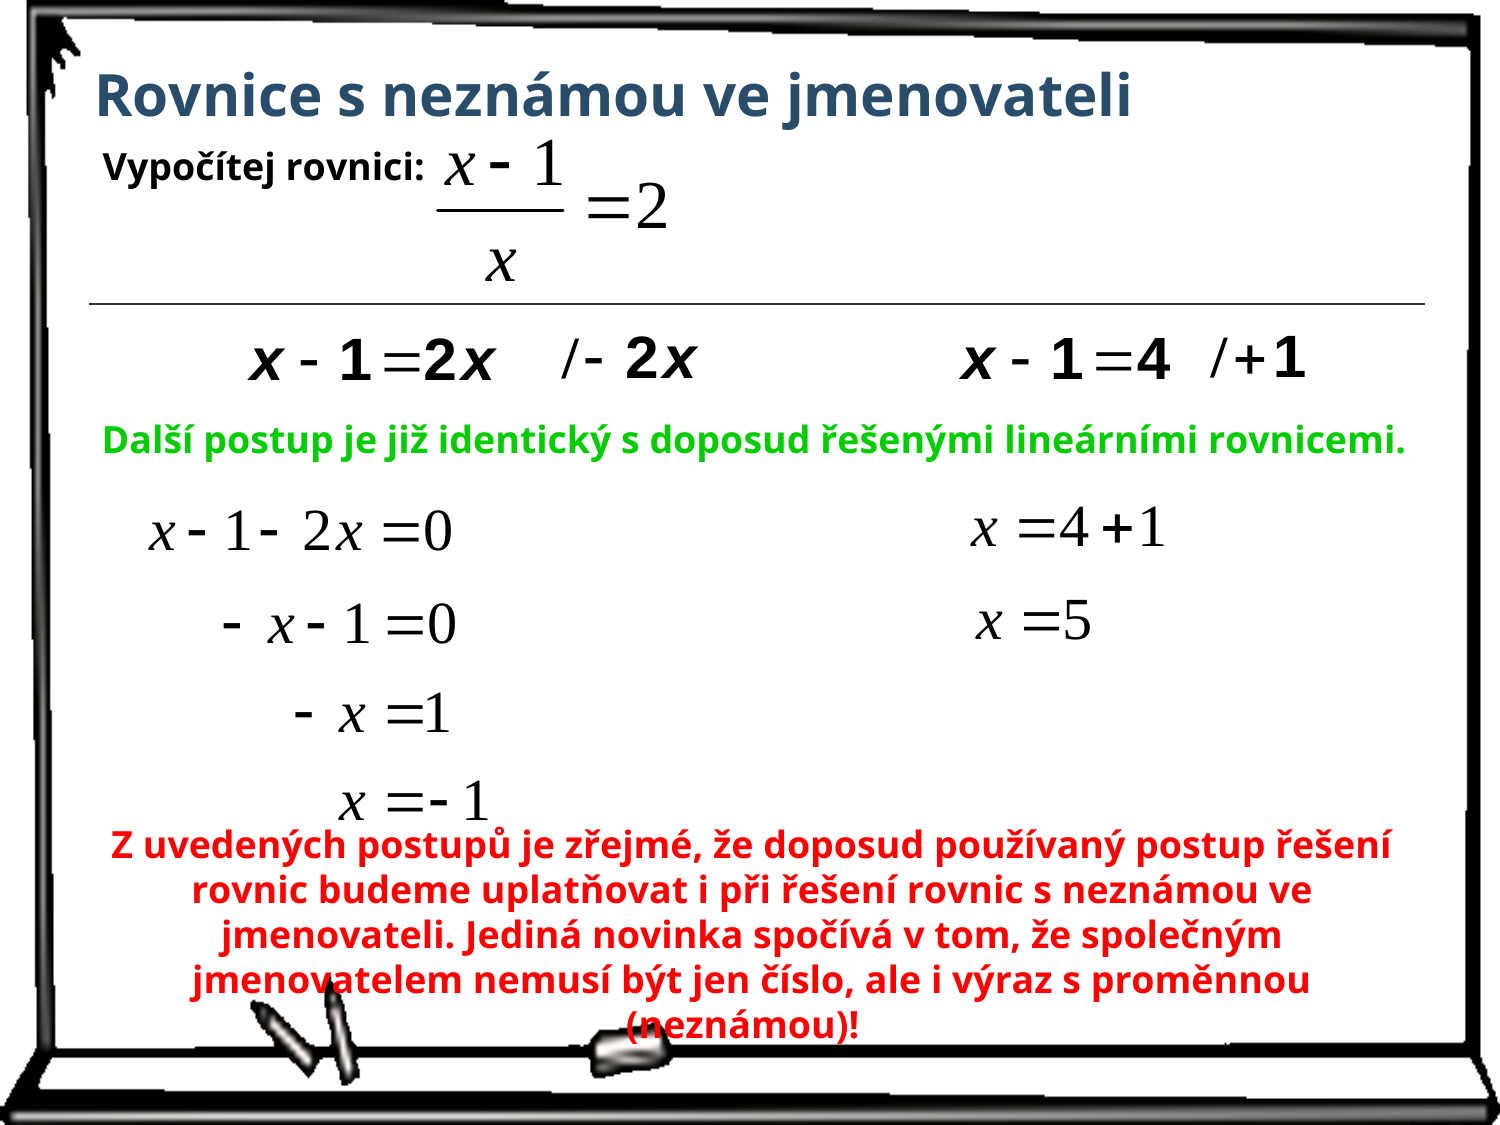

Rovnice s neznámou ve jmenovateli
Vypočítej rovnici:
Další postup je již identický s doposud řešenými lineárními rovnicemi.
Z uvedených postupů je zřejmé, že doposud používaný postup řešení rovnic budeme uplatňovat i při řešení rovnic s neznámou ve jmenovateli. Jediná novinka spočívá v tom, že společným jmenovatelem nemusí být jen číslo, ale i výraz s proměnnou (neznámou)!